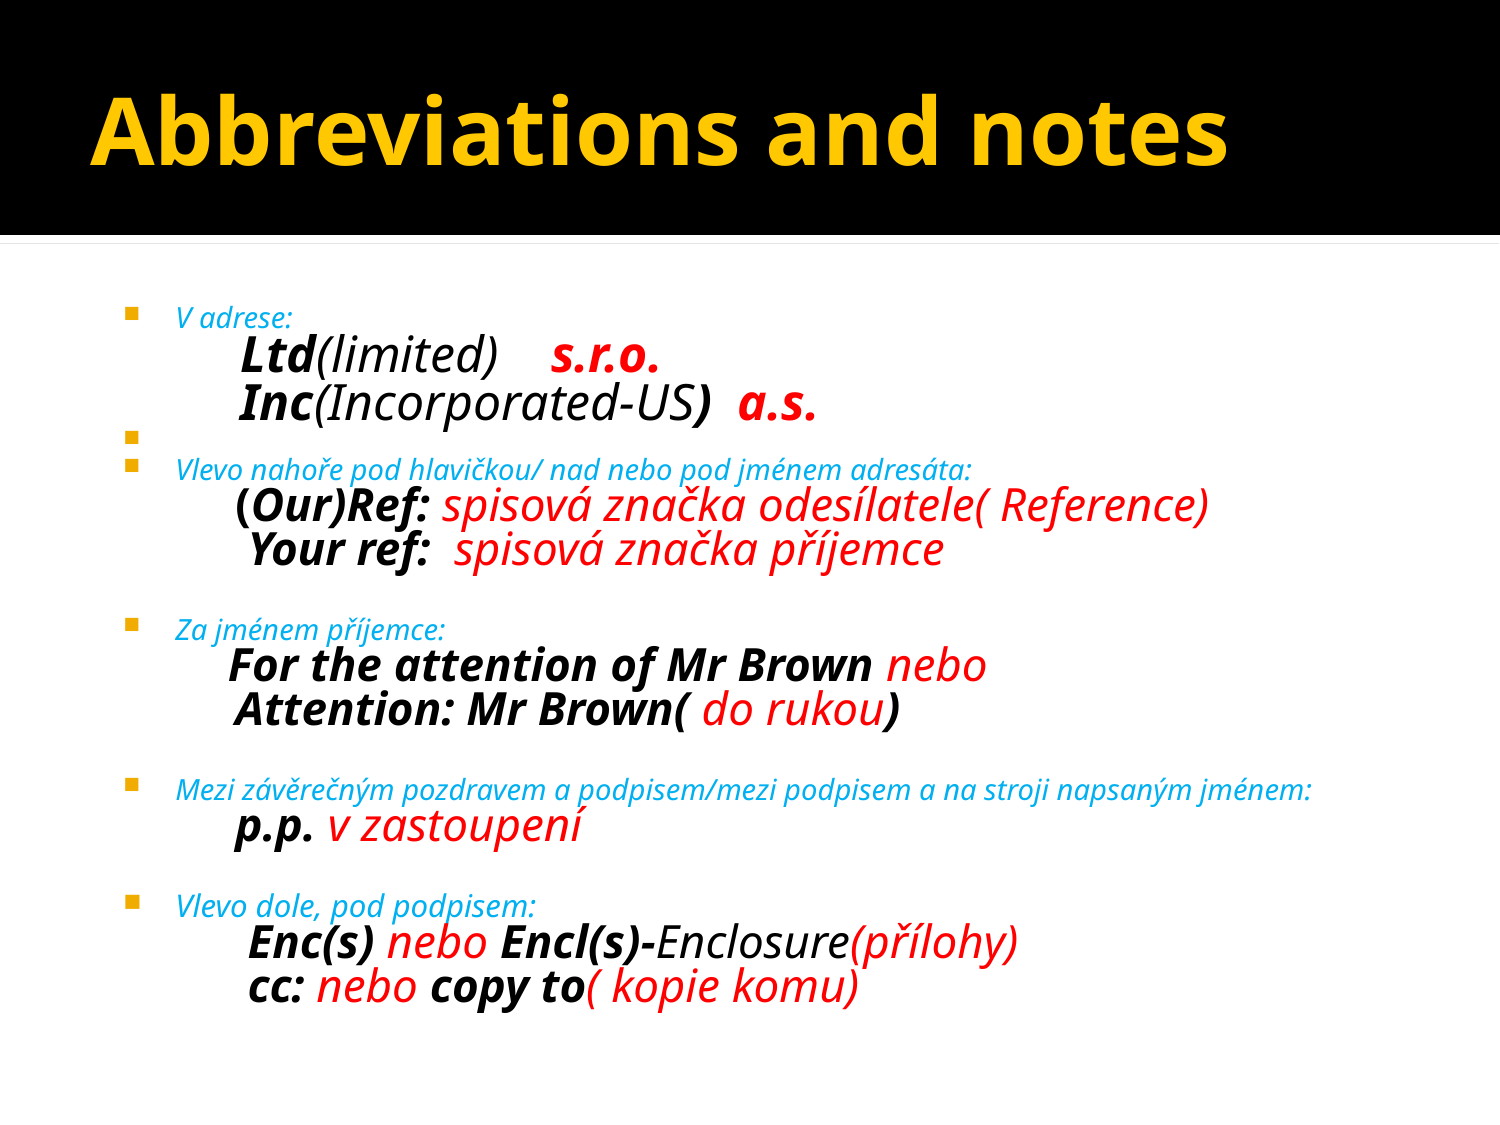

# Abbreviations and notes
V adrese:
 Ltd(limited) s.r.o.
 Inc(Incorporated-US) a.s.
Vlevo nahoře pod hlavičkou/ nad nebo pod jménem adresáta:
 (Our)Ref: spisová značka odesílatele( Reference)
 Your ref: spisová značka příjemce
Za jménem příjemce:
 For the attention of Mr Brown nebo
 Attention: Mr Brown( do rukou)
Mezi závěrečným pozdravem a podpisem/mezi podpisem a na stroji napsaným jménem:
 p.p. v zastoupení
Vlevo dole, pod podpisem:
 Enc(s) nebo Encl(s)-Enclosure(přílohy)
 cc: nebo copy to( kopie komu)